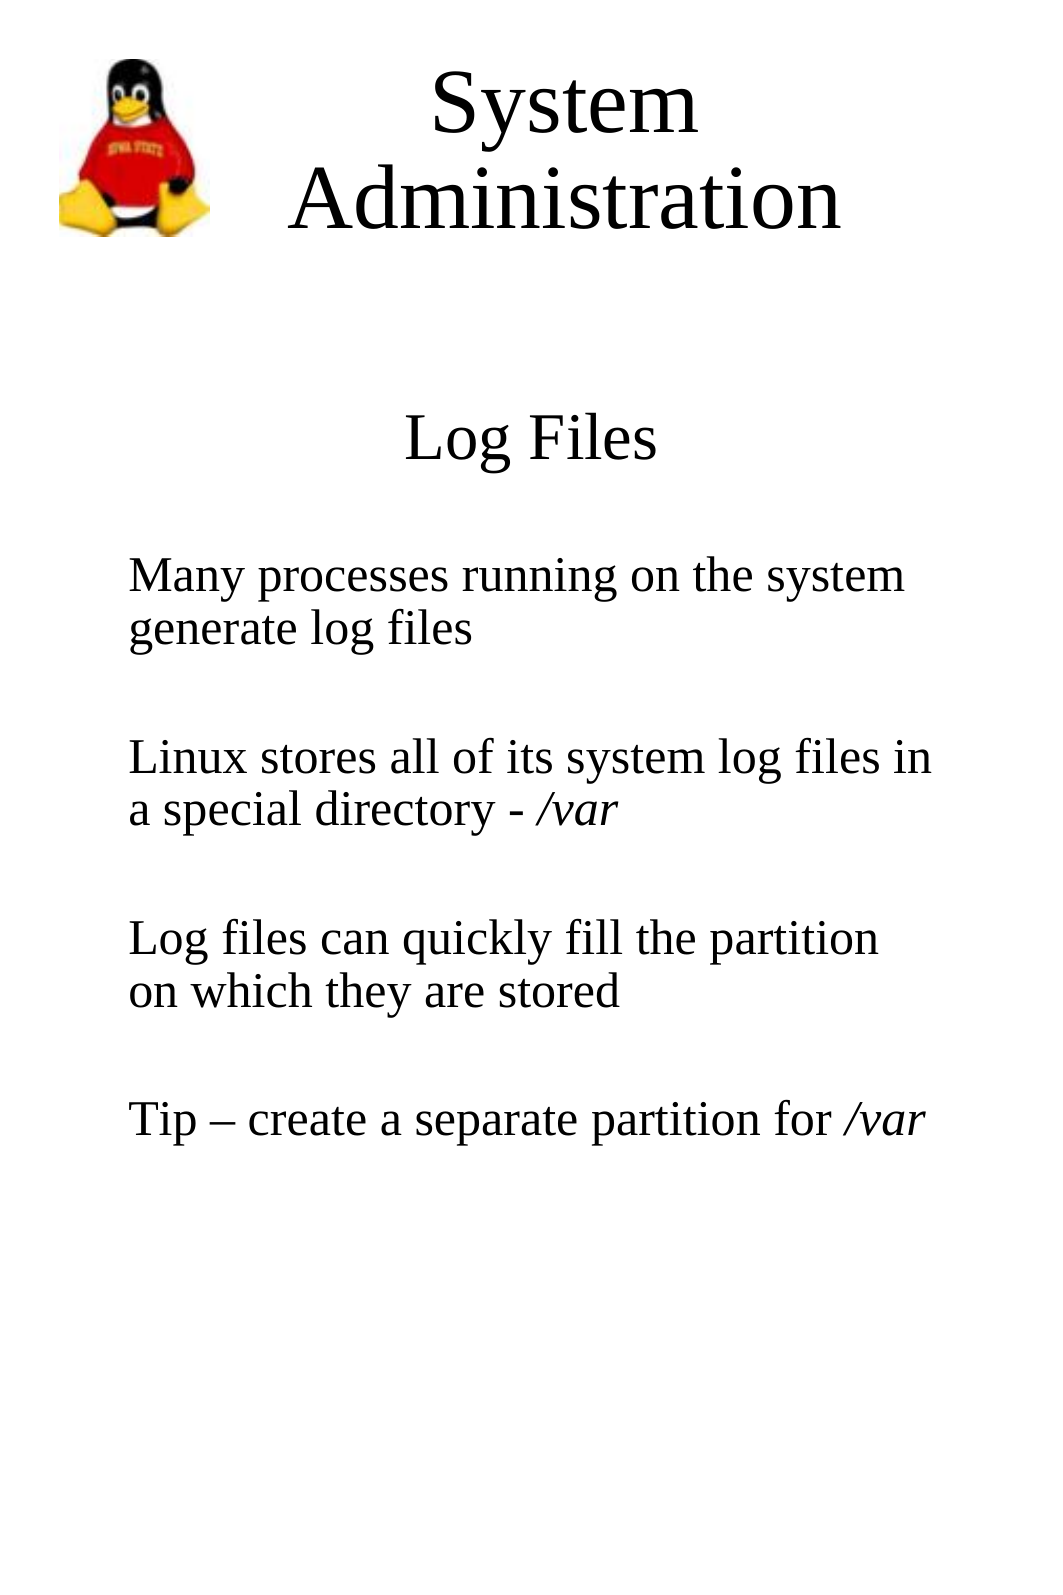

# System Administration
Log Files
Many processes running on the system generate log files
Linux stores all of its system log files in a special directory - /var
Log files can quickly fill the partition on which they are stored
Tip – create a separate partition for /var